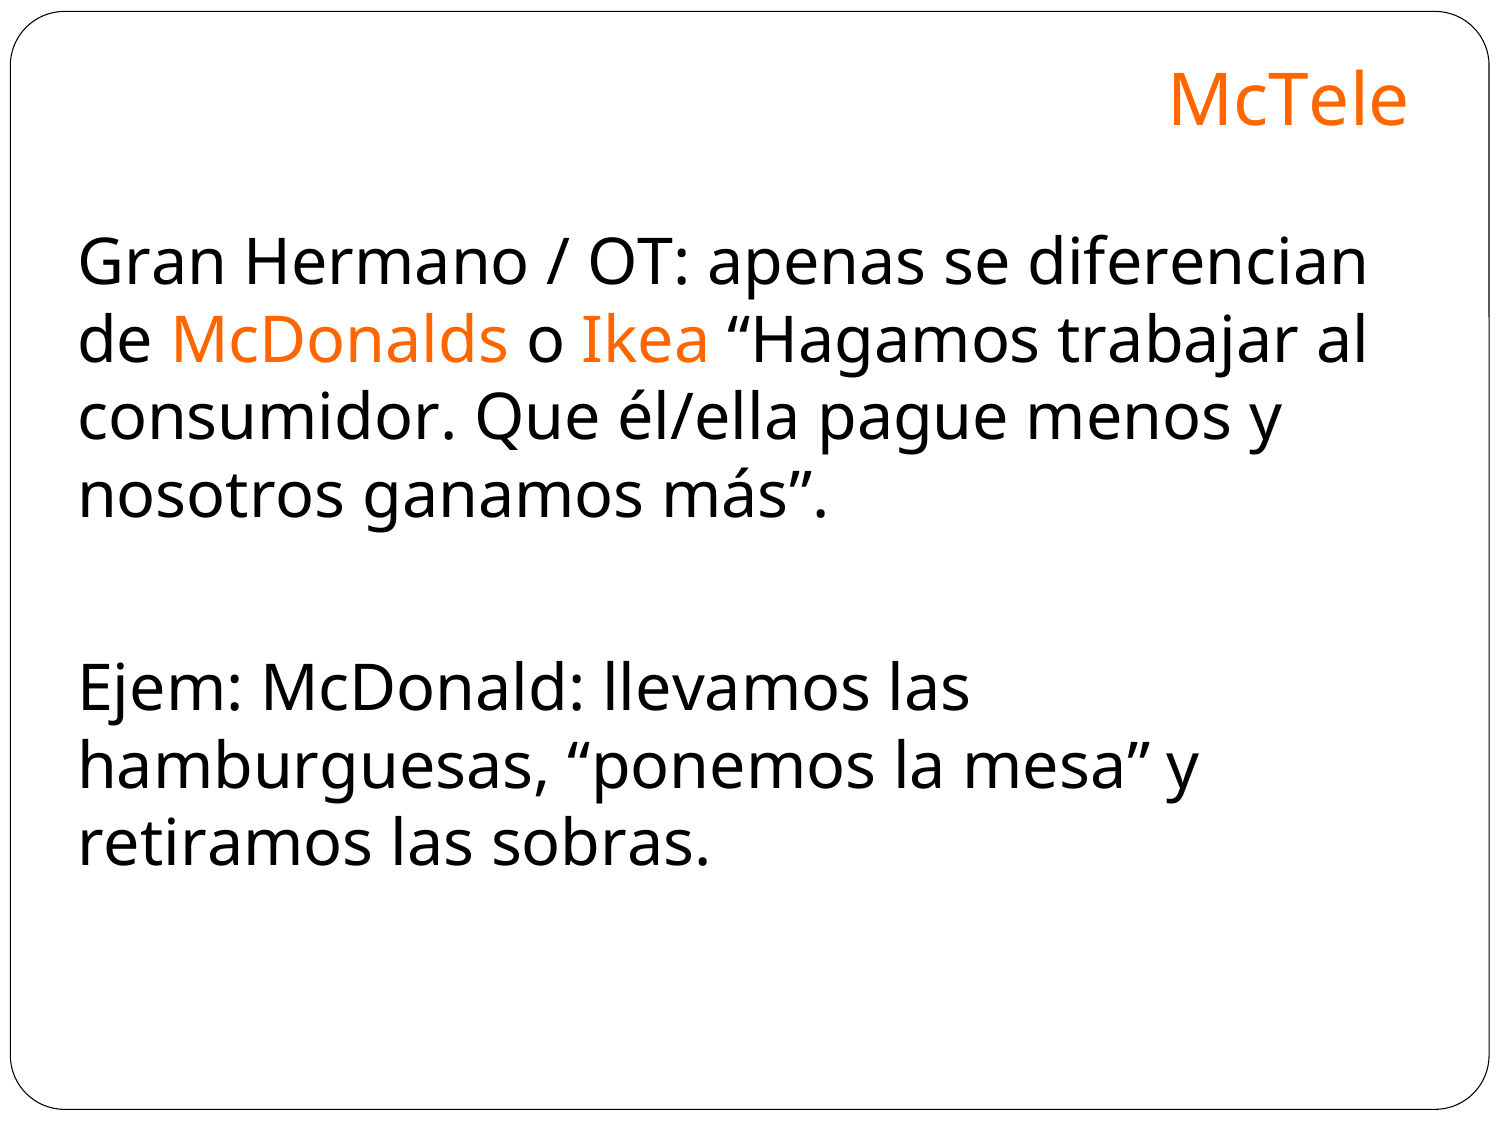

#
McTele
Gran Hermano / OT: apenas se diferencian de McDonalds o Ikea “Hagamos trabajar al consumidor. Que él/ella pague menos y nosotros ganamos más”.
Ejem: McDonald: llevamos las hamburguesas, “ponemos la mesa” y retiramos las sobras.